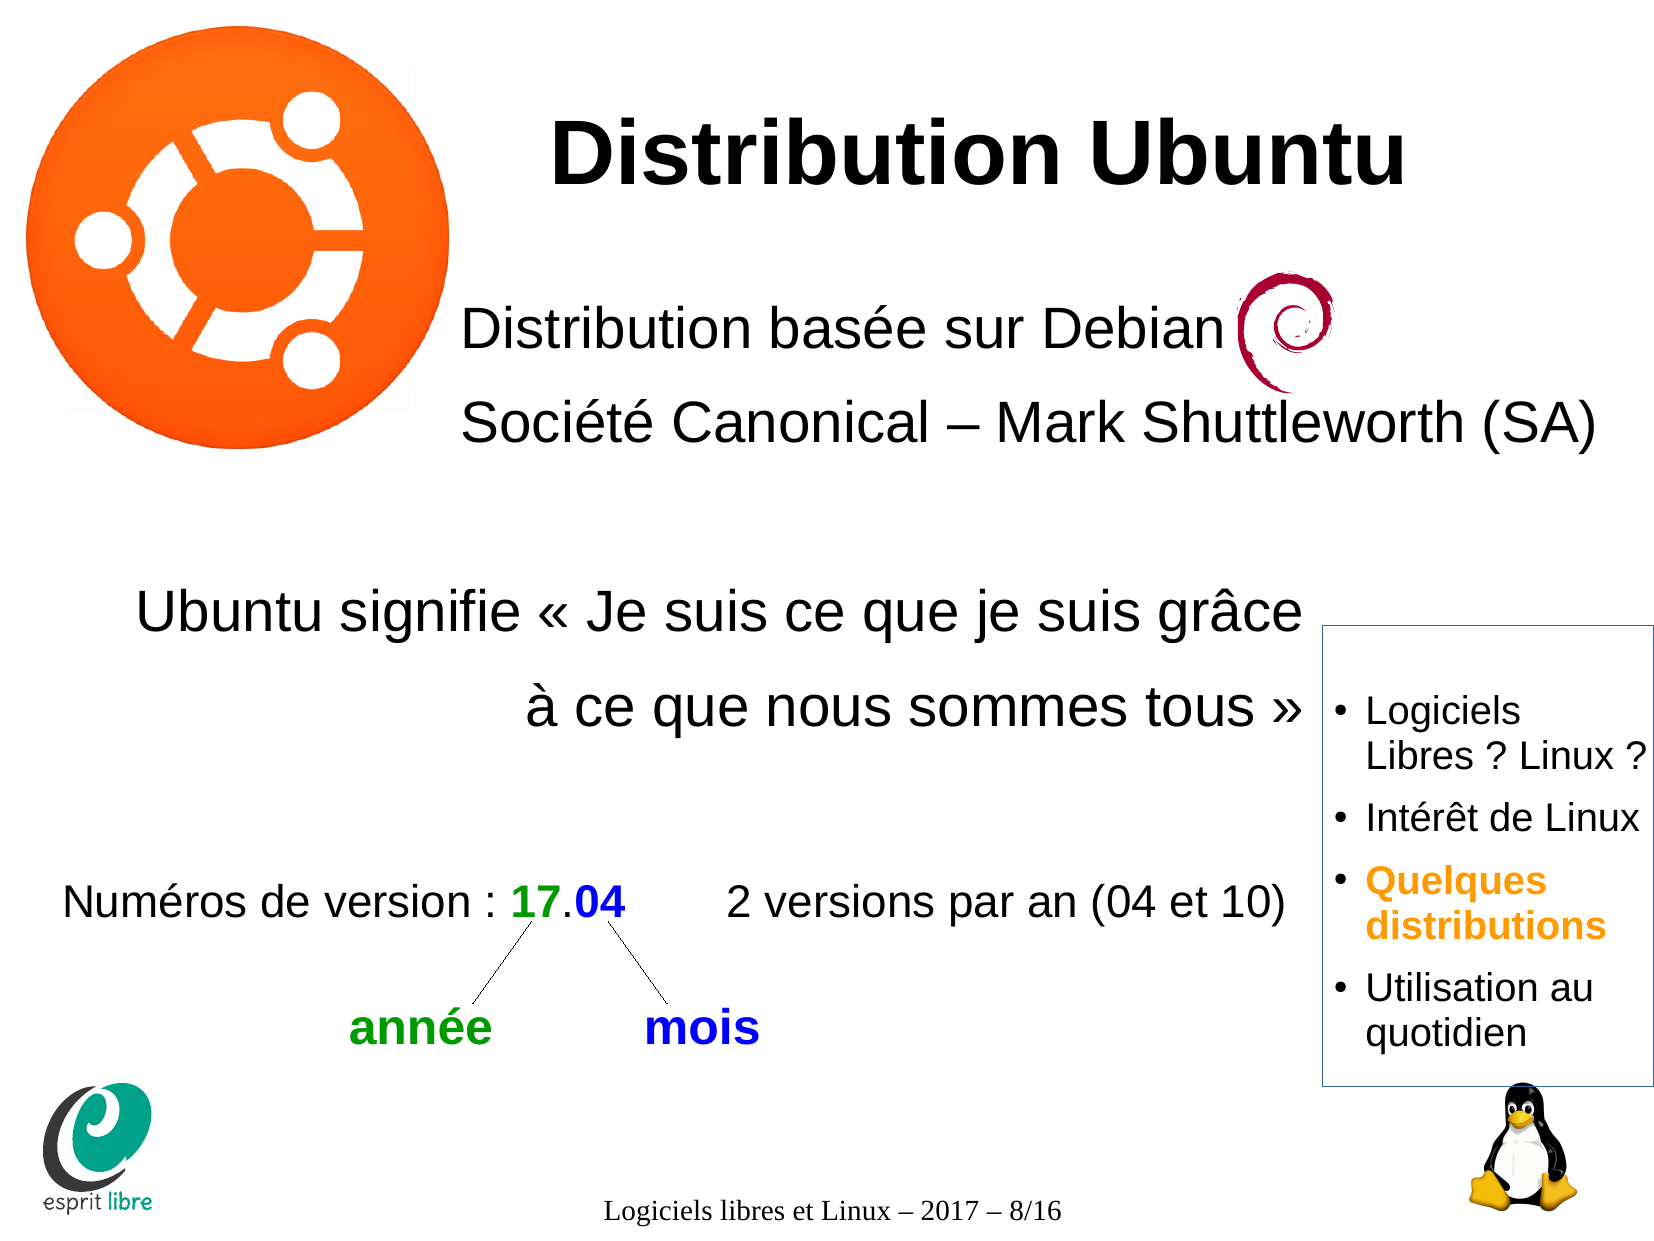

# Distribution Ubuntu
 Distribution basée sur Debian
 Société Canonical – Mark Shuttleworth (SA)
Ubuntu signifie « Je suis ce que je suis grâce
 à ce que nous sommes tous »
Logiciels Libres ? Linux ?
Intérêt de Linux
Quelques distributions
Utilisation au quotidien
Numéros de version : 17.04		2 versions par an (04 et 10)
année
mois